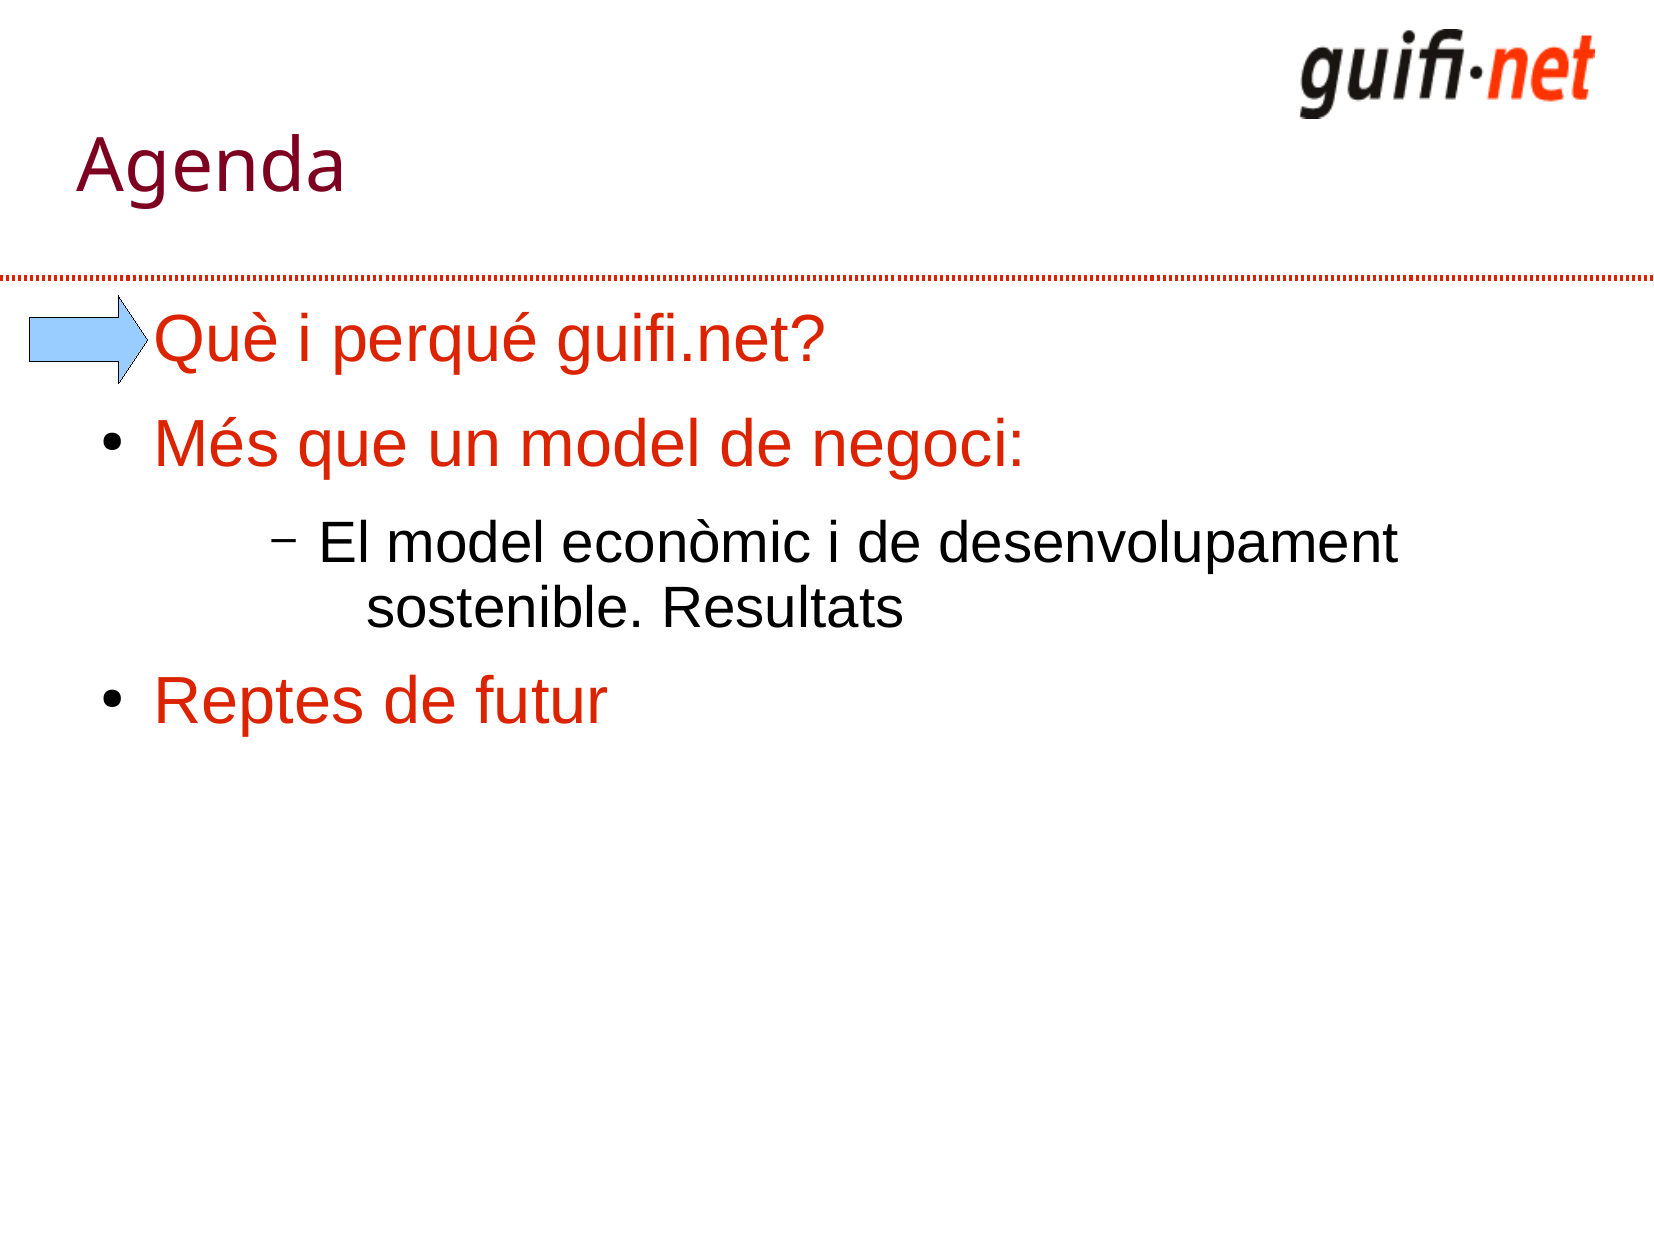

# Agenda
Què i perqué guifi.net?
Més que un model de negoci:
El model econòmic i de desenvolupament sostenible. Resultats
Reptes de futur